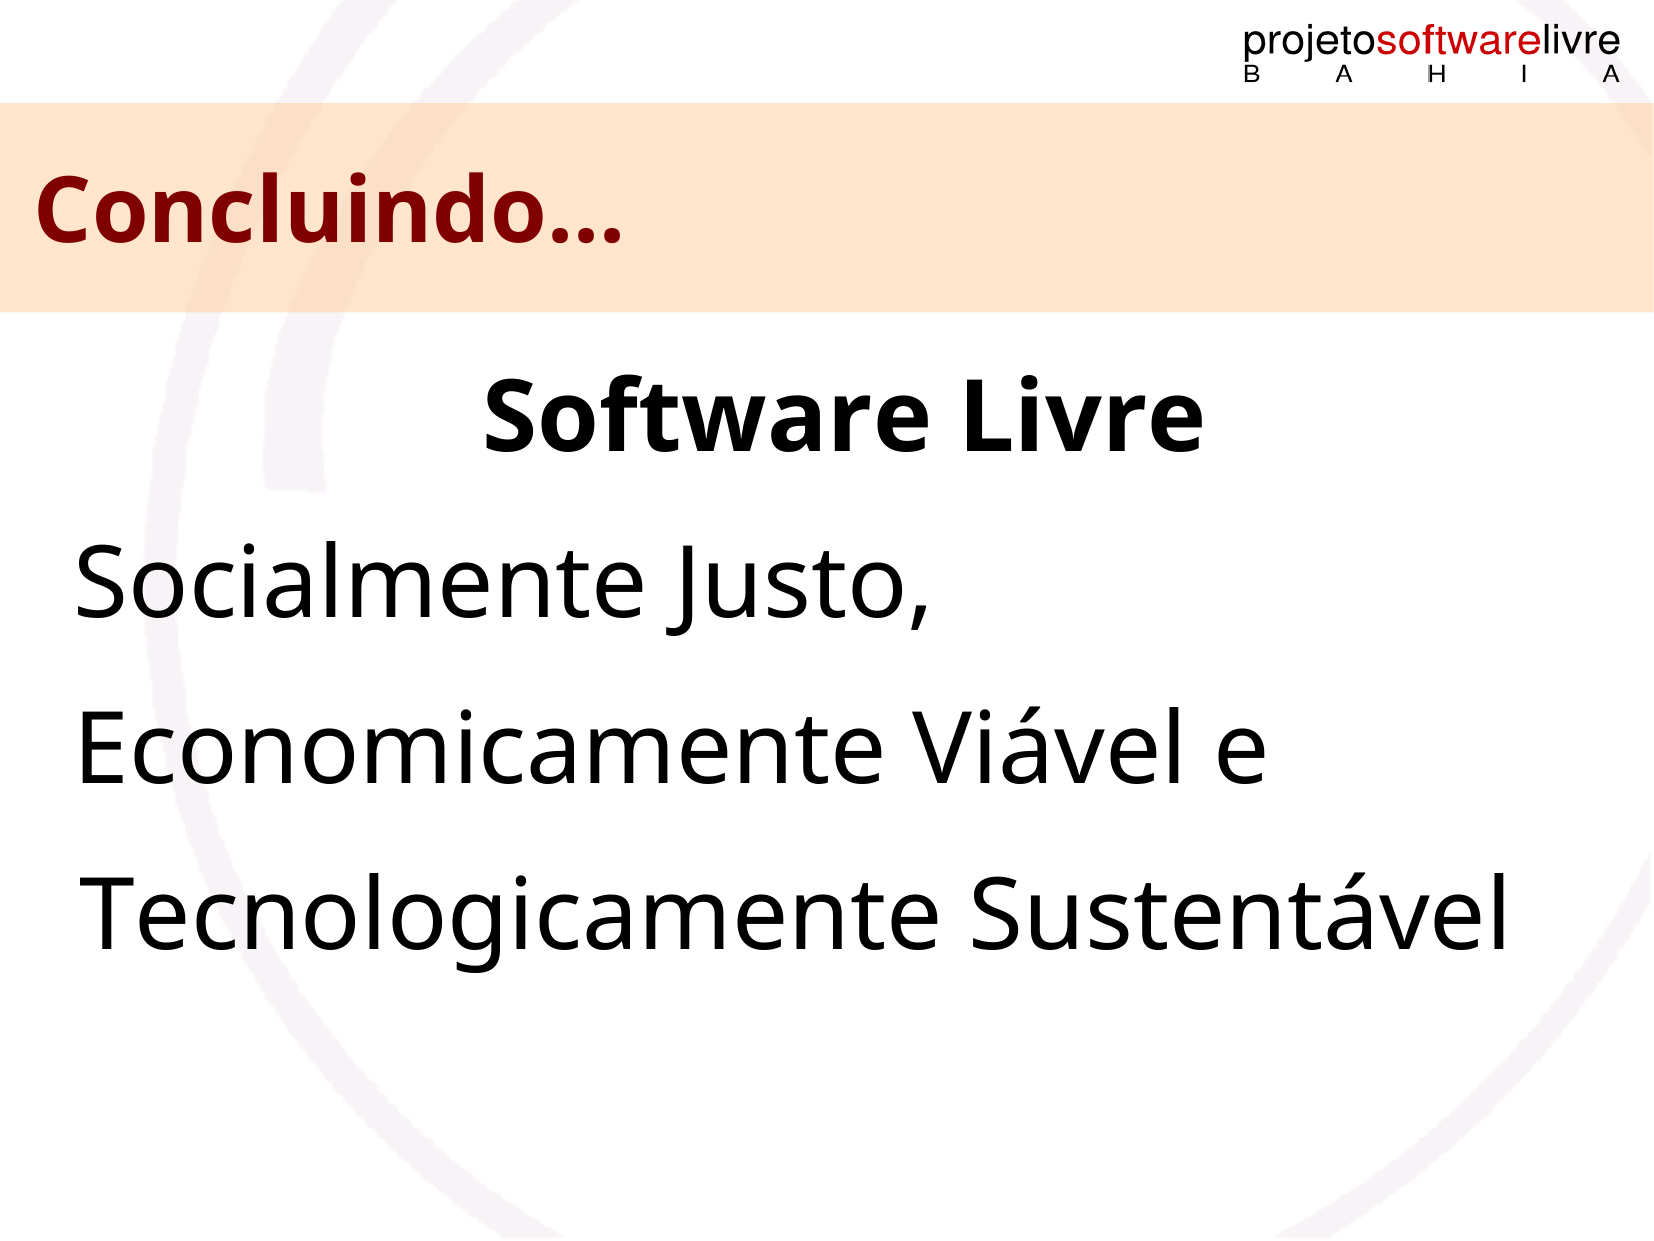

# Concluindo...
Software Livre
Socialmente Justo,
Economicamente Viável e
Tecnologicamente Sustentável